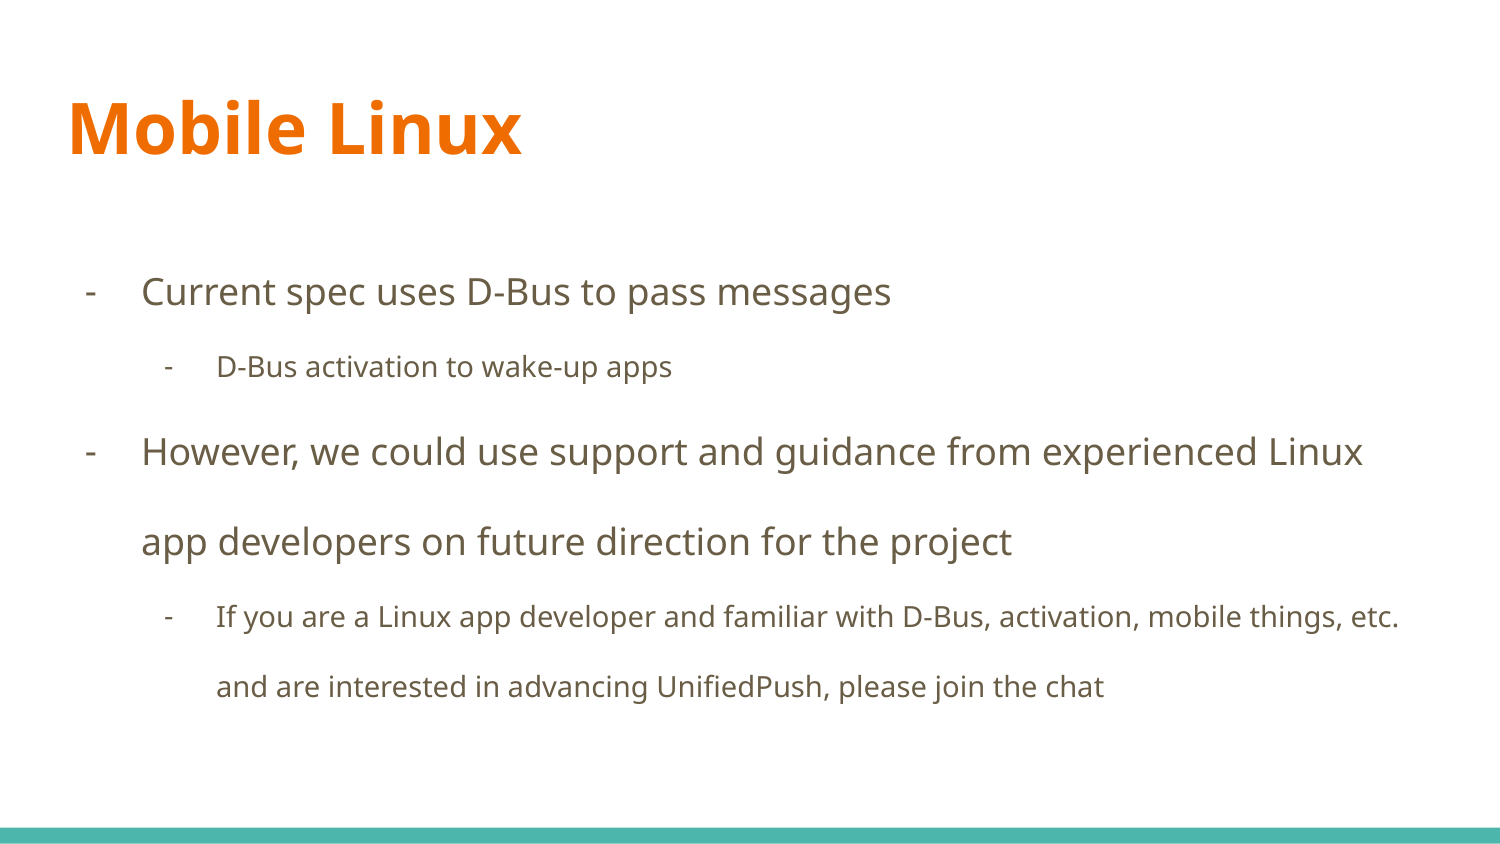

# Mobile Linux
Current spec uses D-Bus to pass messages
D-Bus activation to wake-up apps
However, we could use support and guidance from experienced Linux app developers on future direction for the project
If you are a Linux app developer and familiar with D-Bus, activation, mobile things, etc. and are interested in advancing UnifiedPush, please join the chat